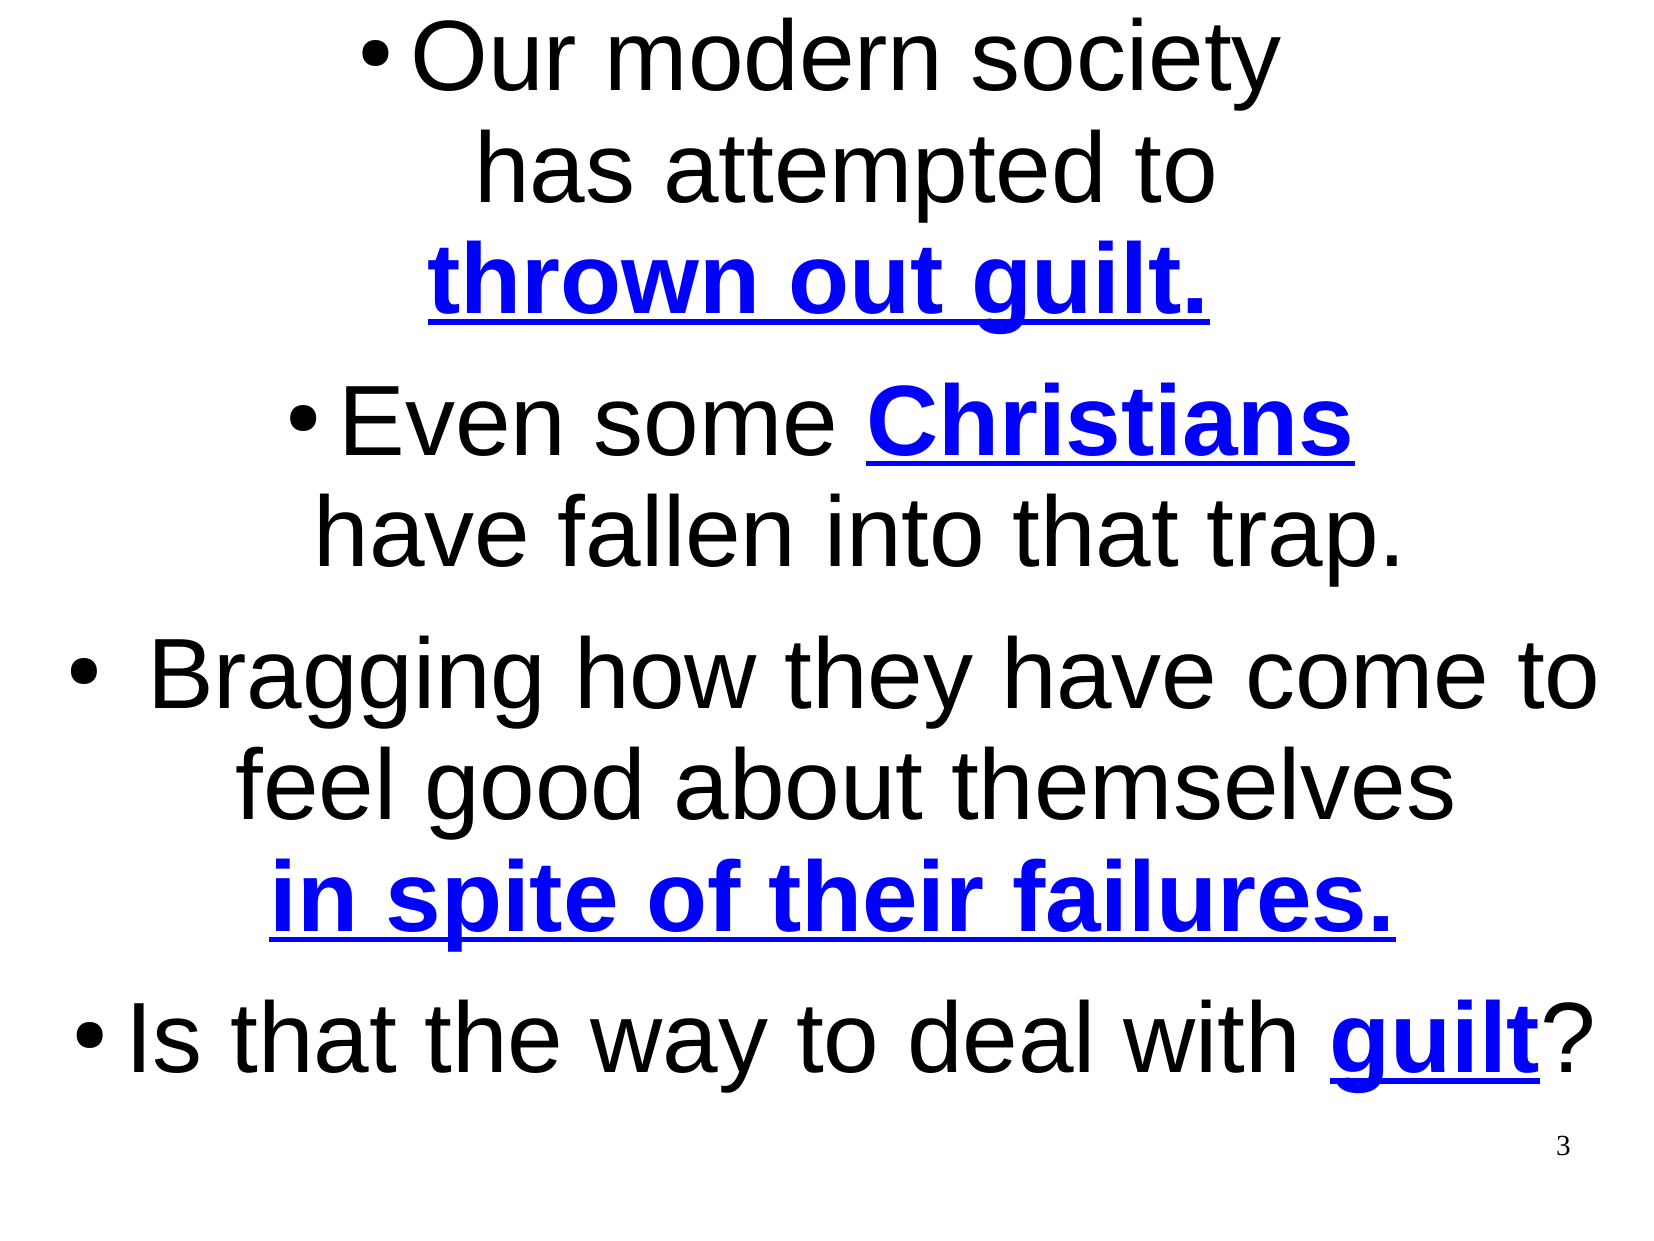

# Our modern society has attempted to thrown out guilt.
Even some Christians
have fallen into that trap.
 Bragging how they have come to feel good about themselves
in spite of their failures.
Is that the way to deal with guilt?
3